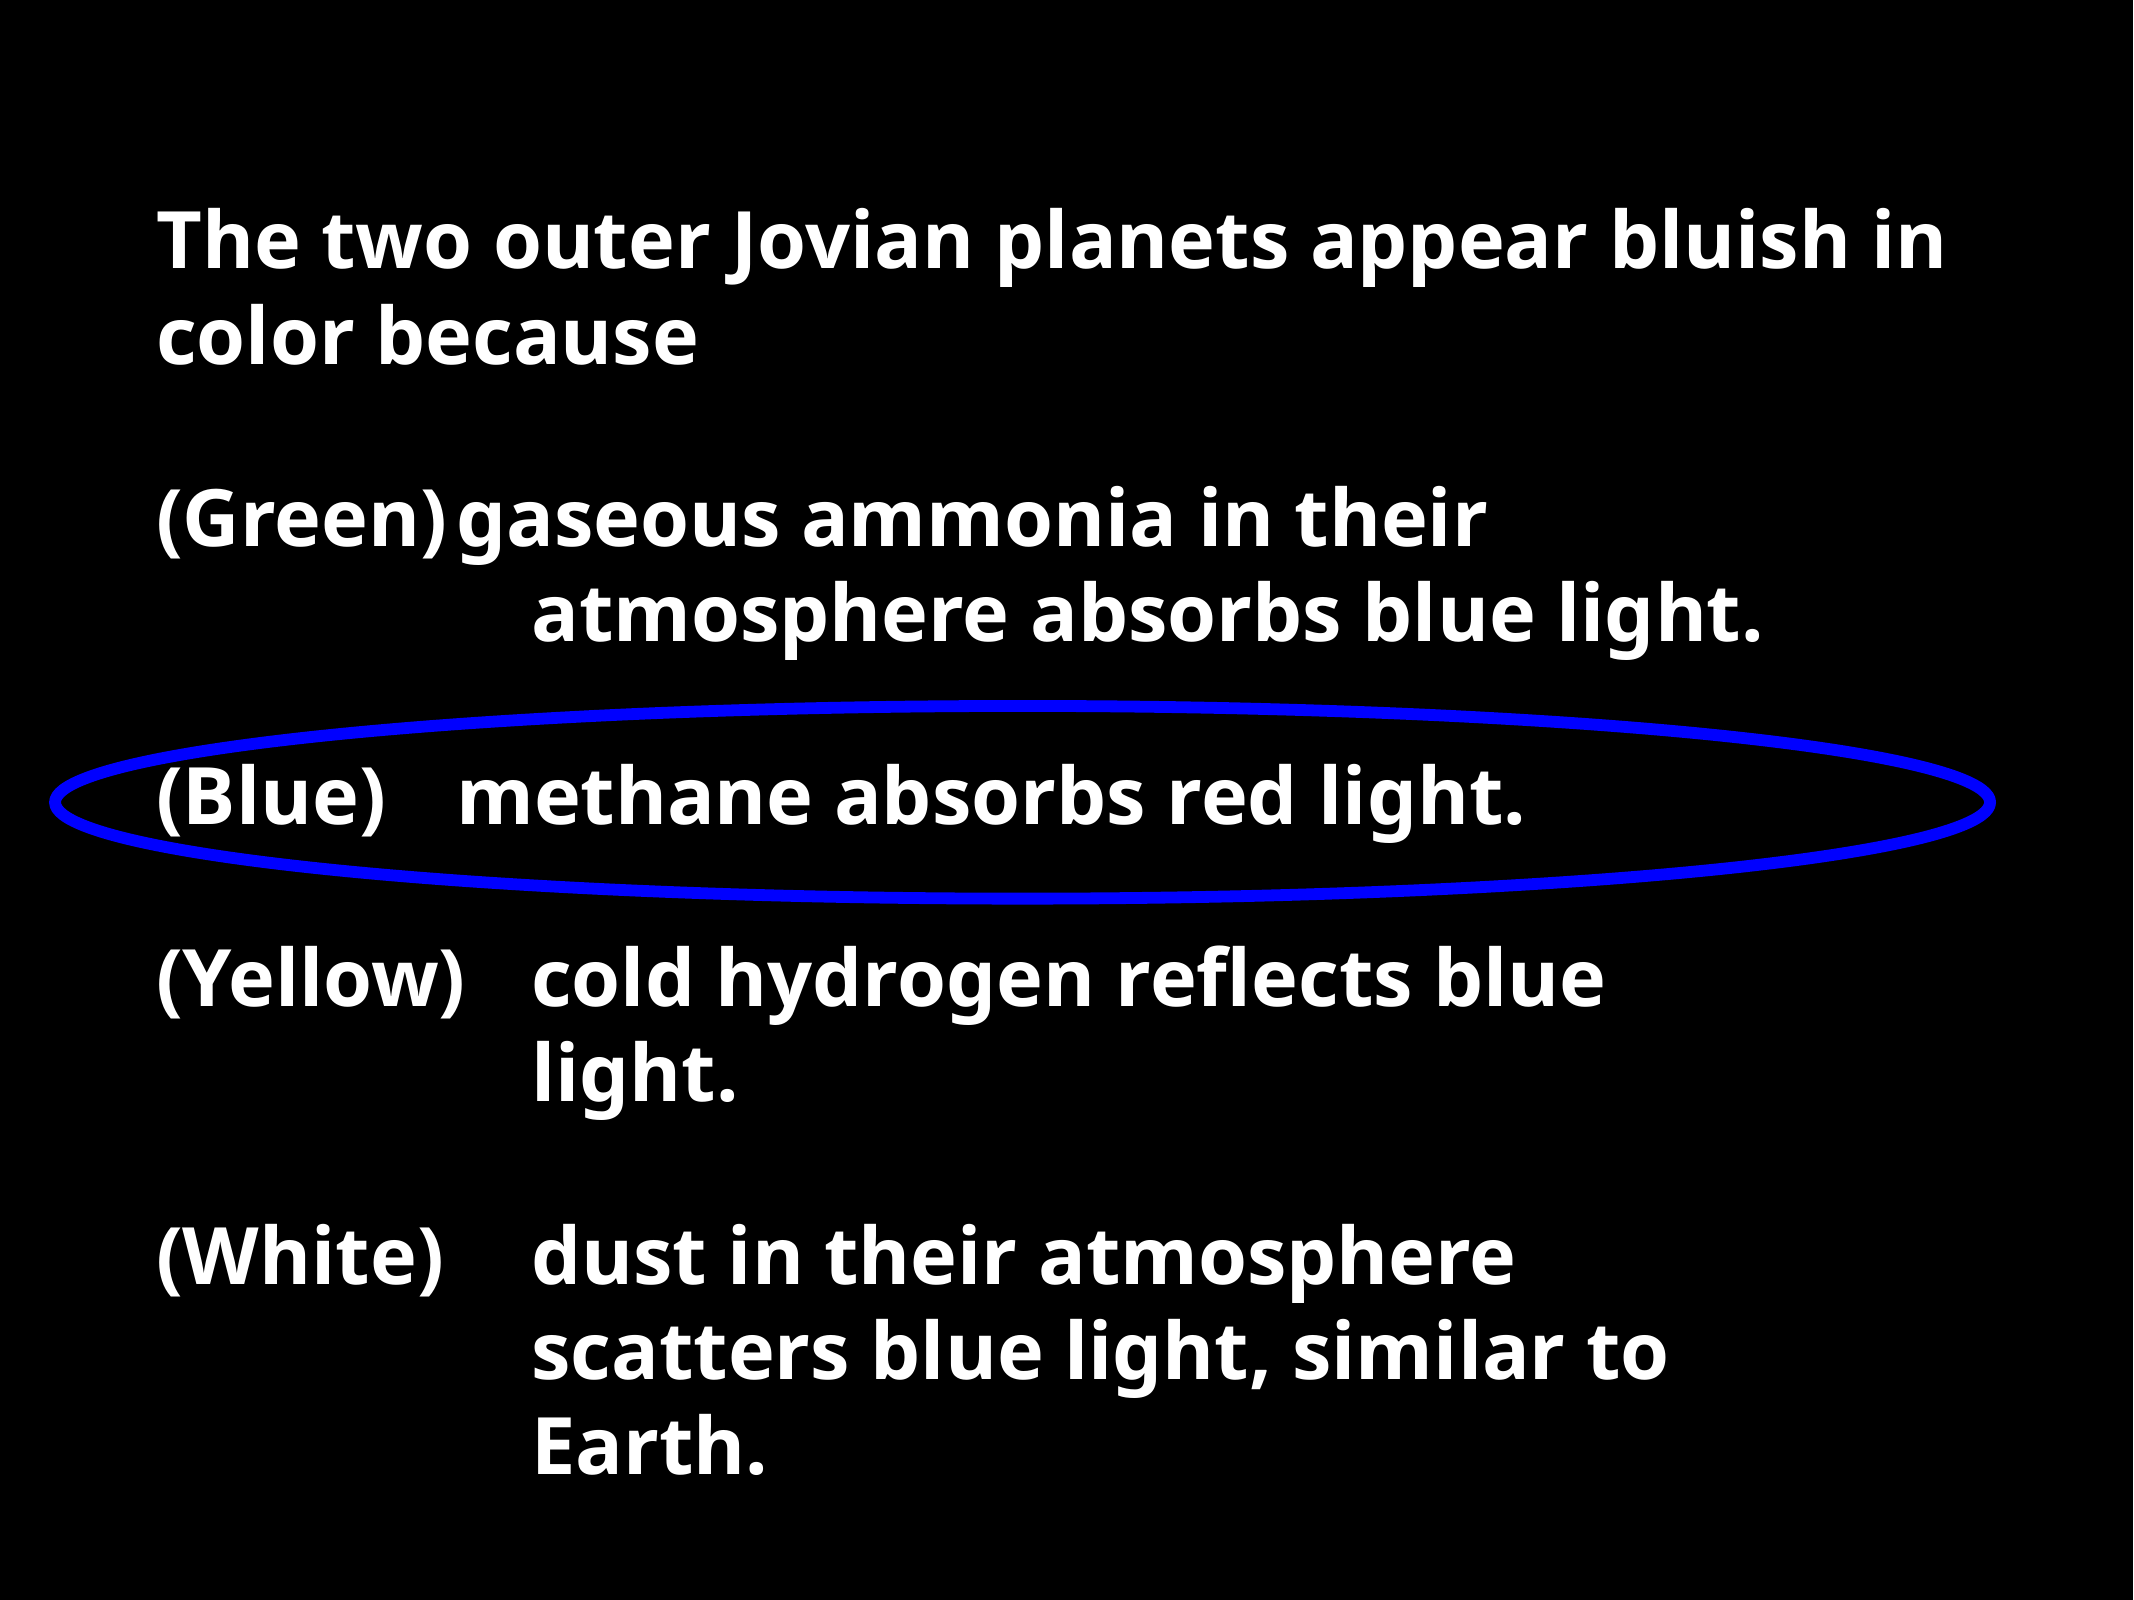

# The two outer Jovian planets appear bluish in color because
(Green)	gaseous ammonia in their
					atmosphere absorbs blue light.
(Blue) 	methane absorbs red light.
(Yellow)	cold hydrogen reflects blue
					light.
(White) 	dust in their atmosphere
					scatters blue light, similar to
					Earth.